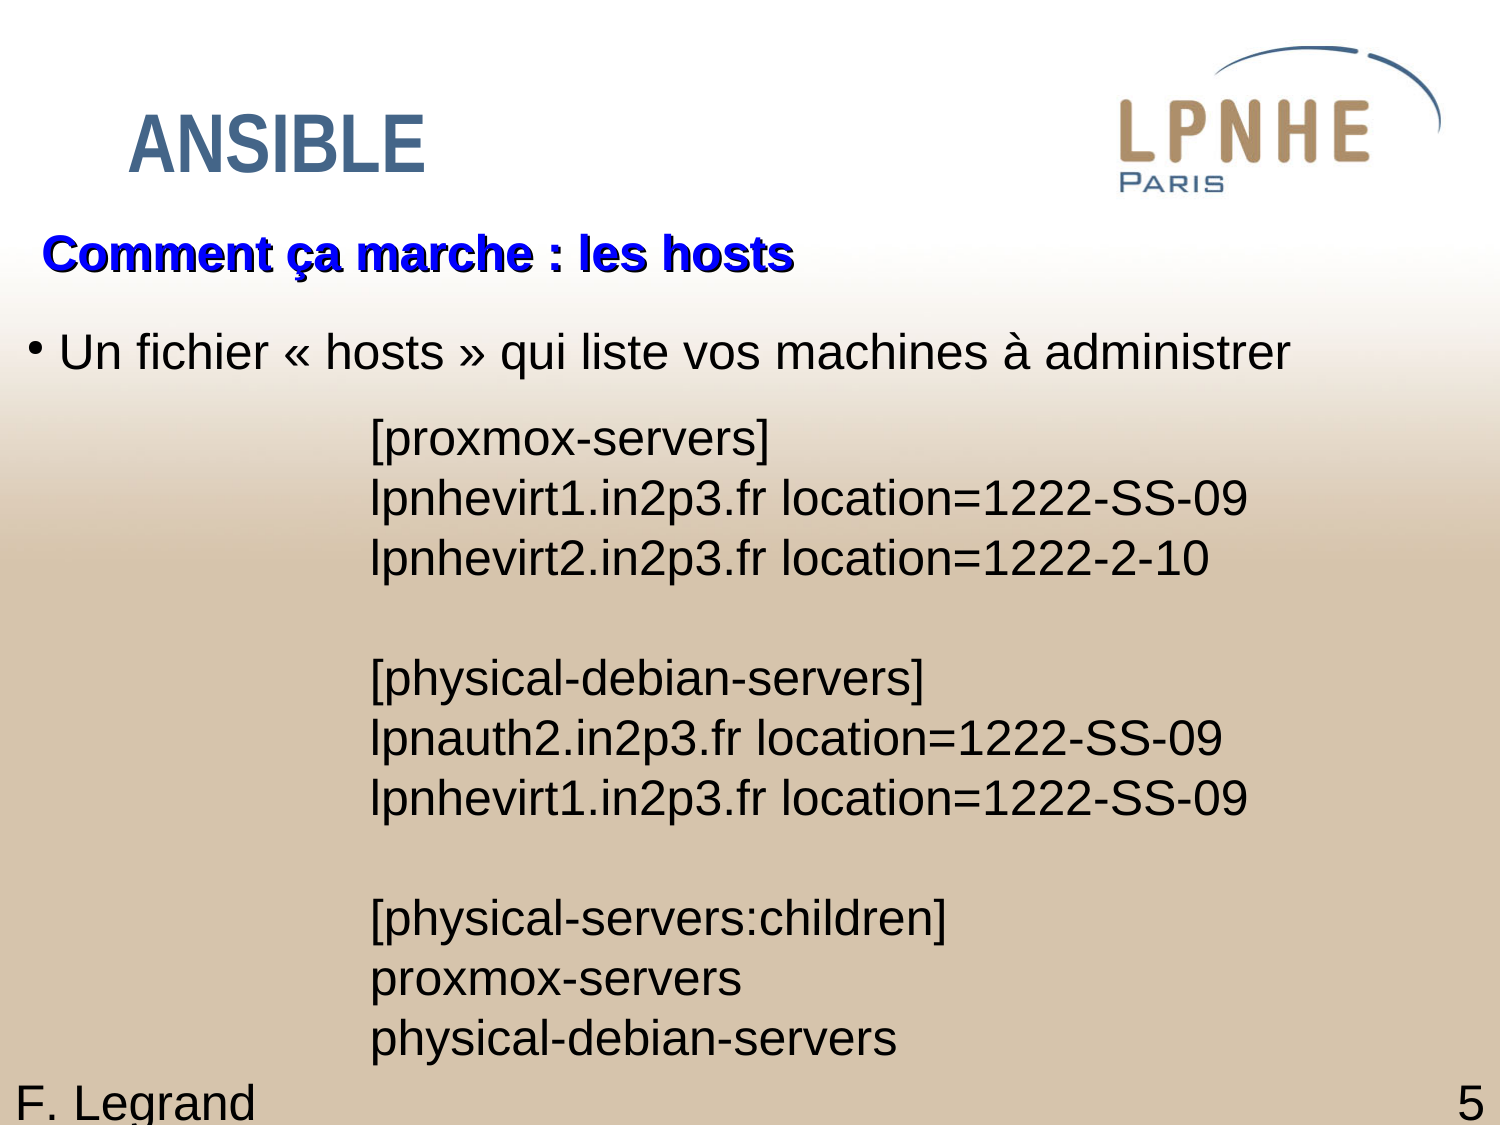

# ANSIBLE
Comment ça marche : les hosts
 Un fichier « hosts » qui liste vos machines à administrer
[proxmox-servers]
lpnhevirt1.in2p3.fr location=1222-SS-09
lpnhevirt2.in2p3.fr location=1222-2-10
[physical-debian-servers]
lpnauth2.in2p3.fr location=1222-SS-09
lpnhevirt1.in2p3.fr location=1222-SS-09
[physical-servers:children]
proxmox-servers
physical-debian-servers
5